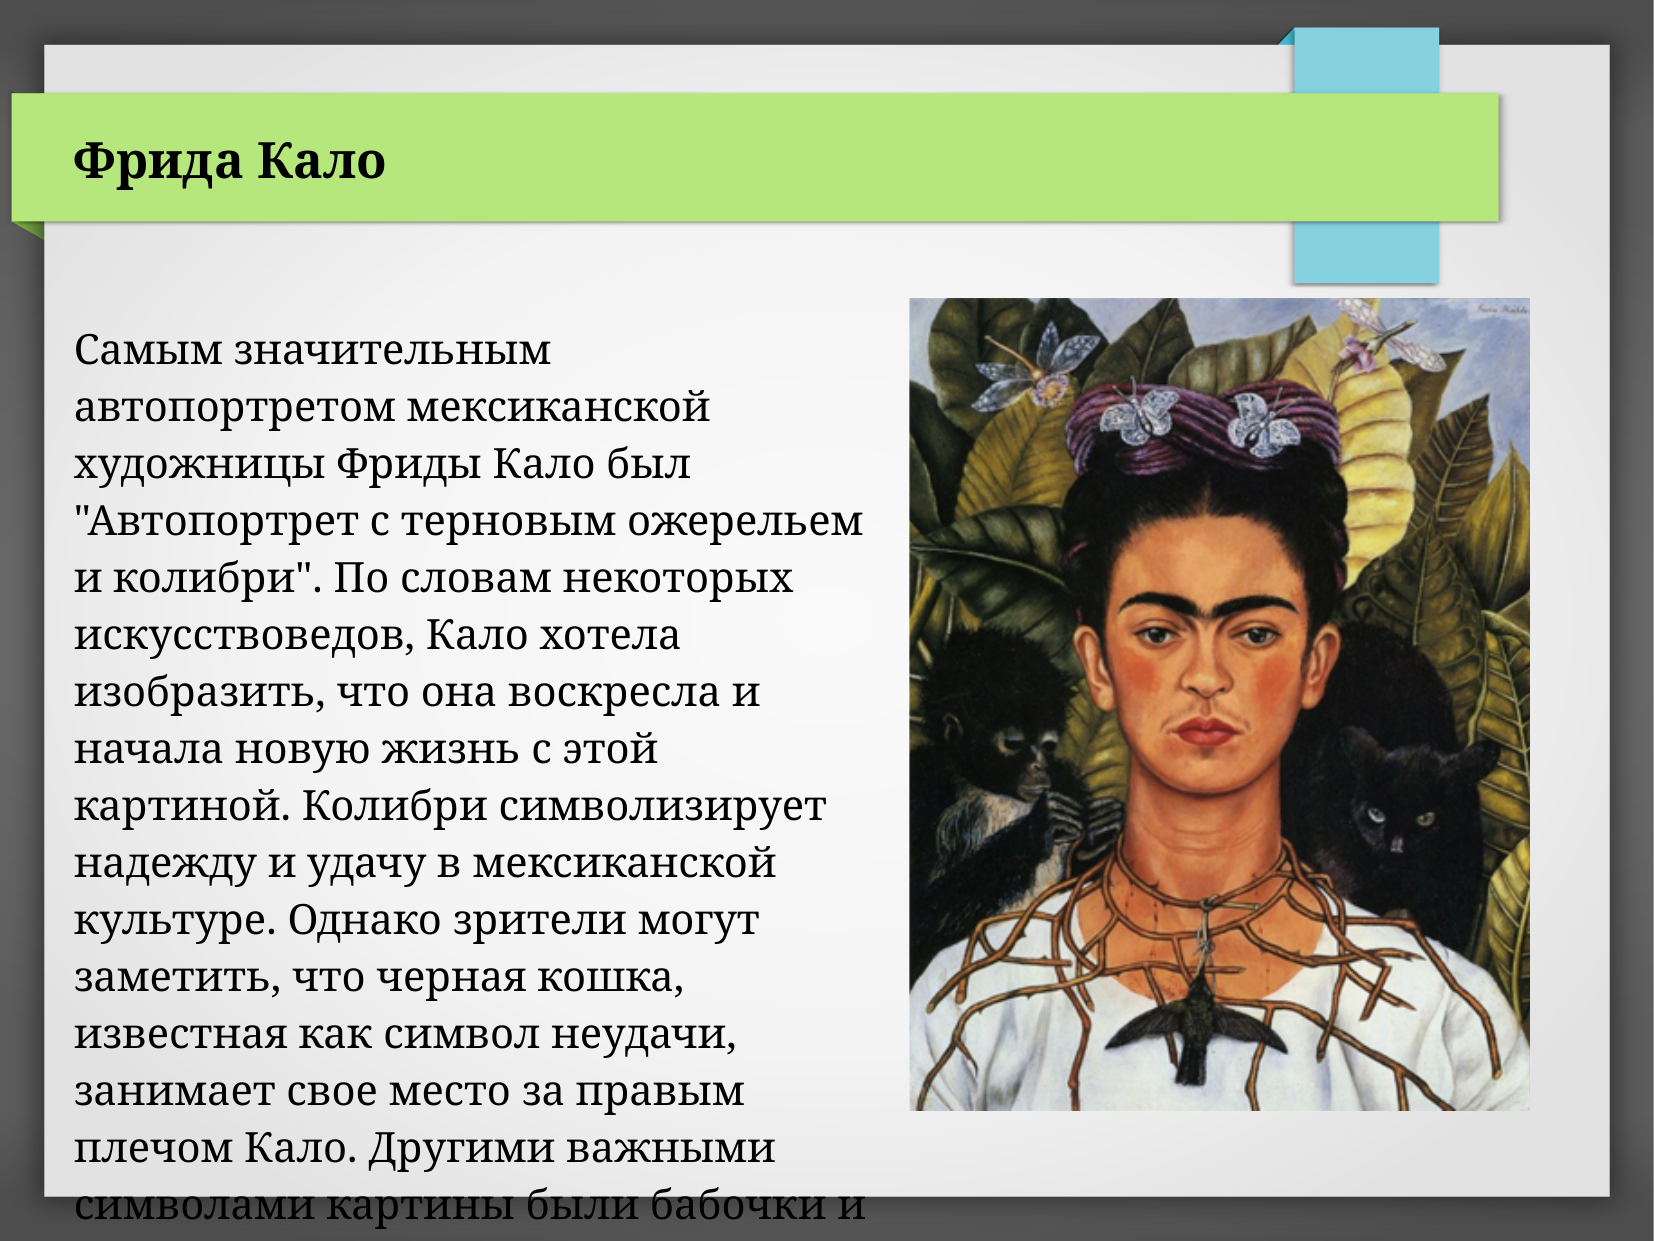

#
Фрида Кало
Самым значительным автопортретом мексиканской художницы Фриды Кало был "Автопортрет с терновым ожерельем и колибри". По словам некоторых искусствоведов, Кало хотела изобразить, что она воскресла и начала новую жизнь с этой картиной. Колибри символизирует надежду и удачу в мексиканской культуре. Однако зрители могут заметить, что черная кошка, известная как символ неудачи, занимает свое место за правым плечом Кало. Другими важными символами картины были бабочки и колючее ожерелье. Бабочки символизируют воскресение, и это может относиться к ее возрождению в жизни после несчастного случая.